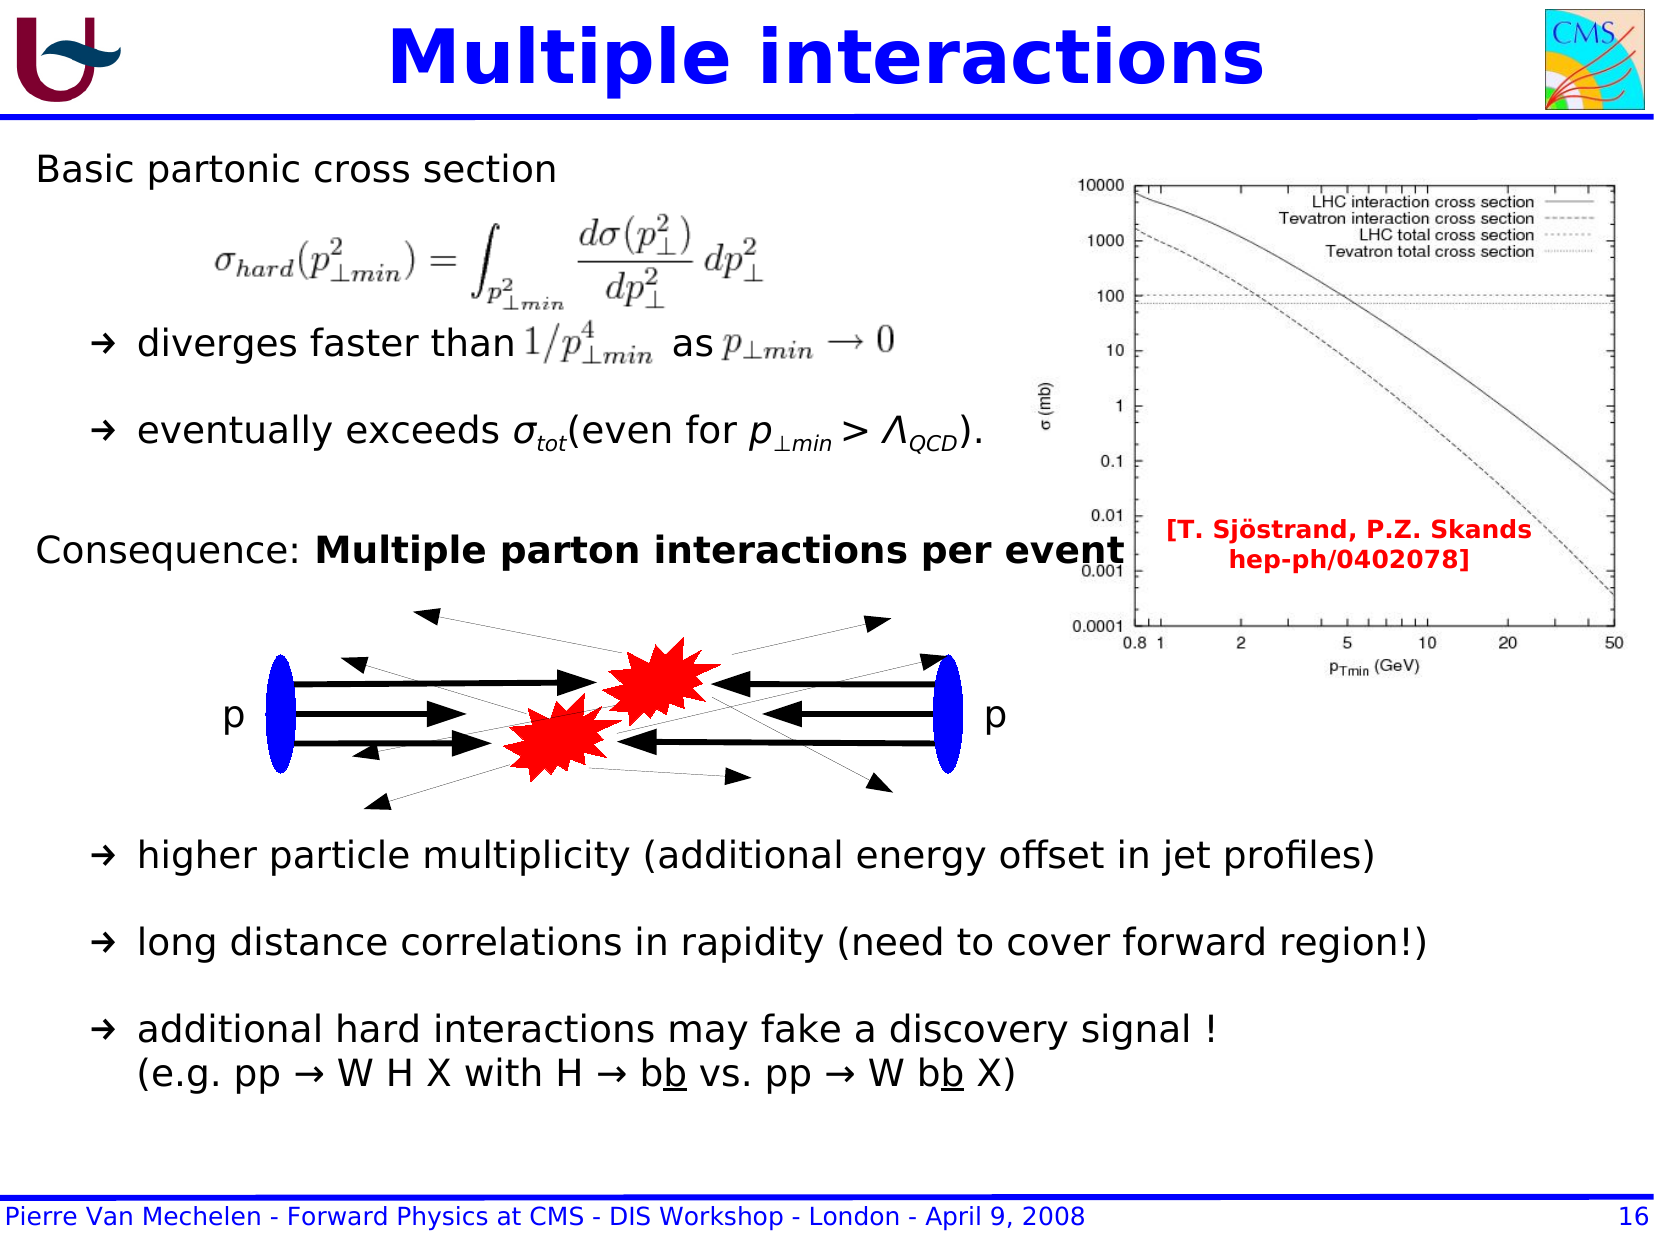

# Multiple interactions
Basic partonic cross section
→ diverges faster than as
→ eventually exceeds σtot(even for p⊥min > ΛQCD).
Consequence: Multiple parton interactions per event
→ higher particle multiplicity (additional energy offset in jet profiles)
→ long distance correlations in rapidity (need to cover forward region!)
→ additional hard interactions may fake a discovery signal !
 (e.g. pp → W H X with H → bb vs. pp → W bb X)
[T. Sjöstrand, P.Z. Skands
hep-ph/0402078]
p
p
16
Pierre Van Mechelen - Forward Physics at CMS - DIS Workshop - London - April 9, 2008